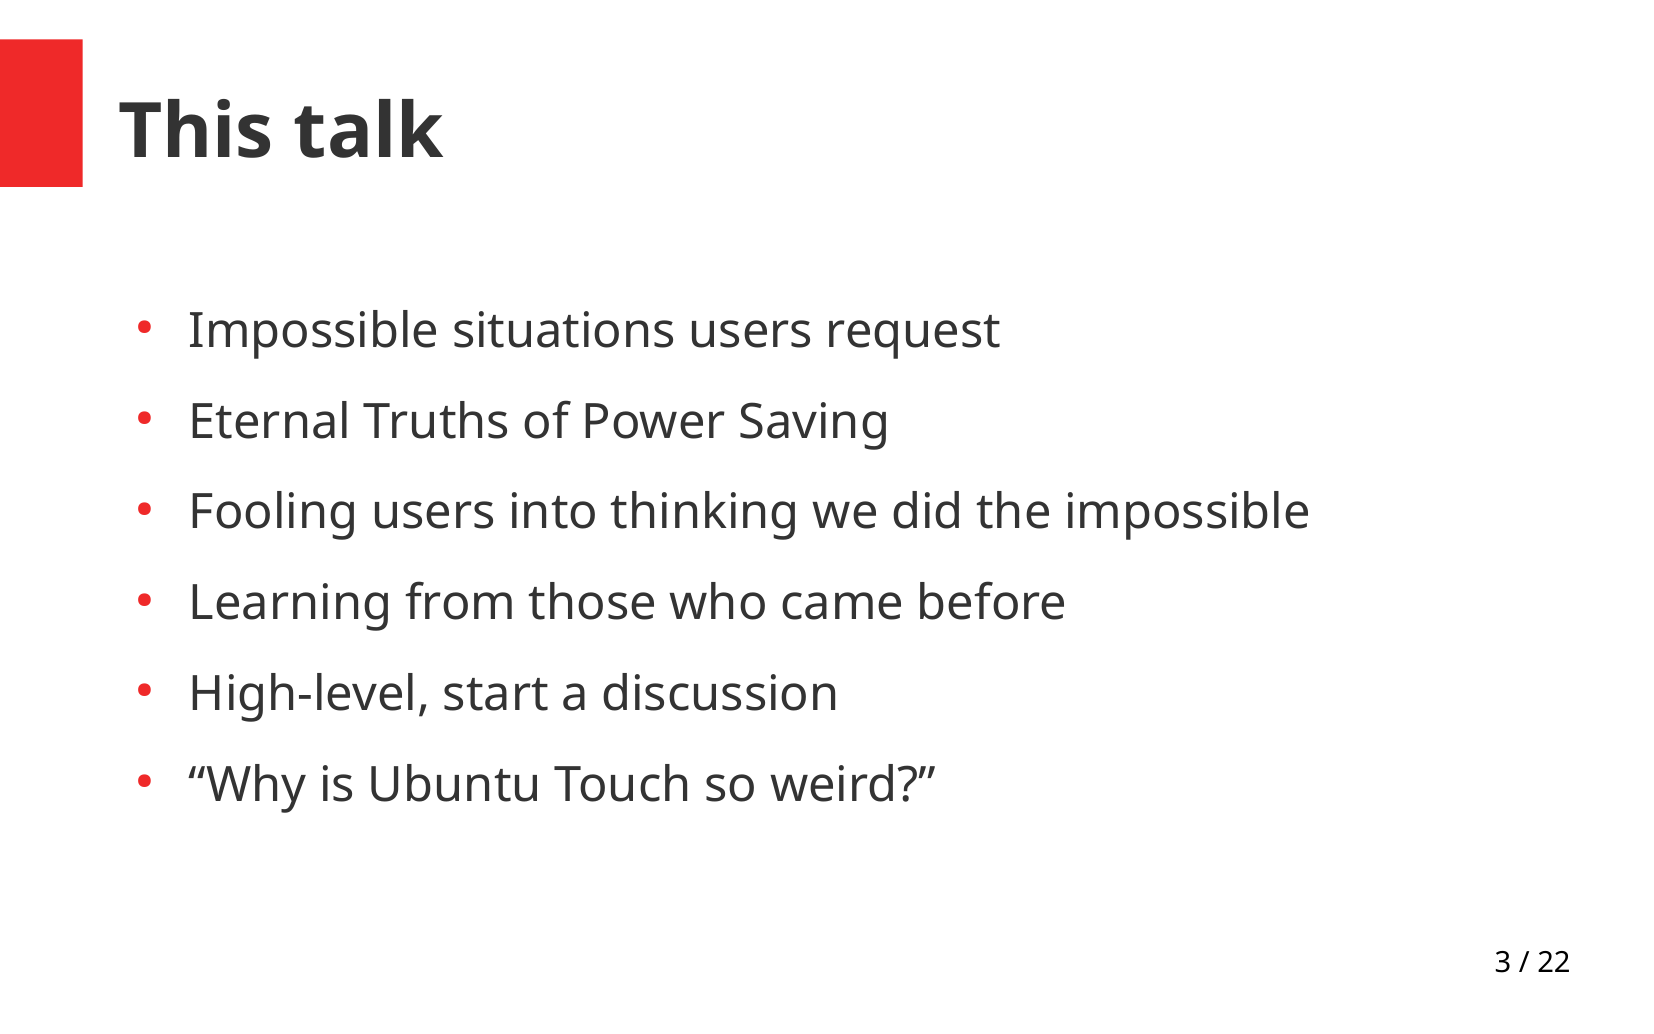

# This talk
Impossible situations users request
Eternal Truths of Power Saving
Fooling users into thinking we did the impossible
Learning from those who came before
High-level, start a discussion
“Why is Ubuntu Touch so weird?”
3